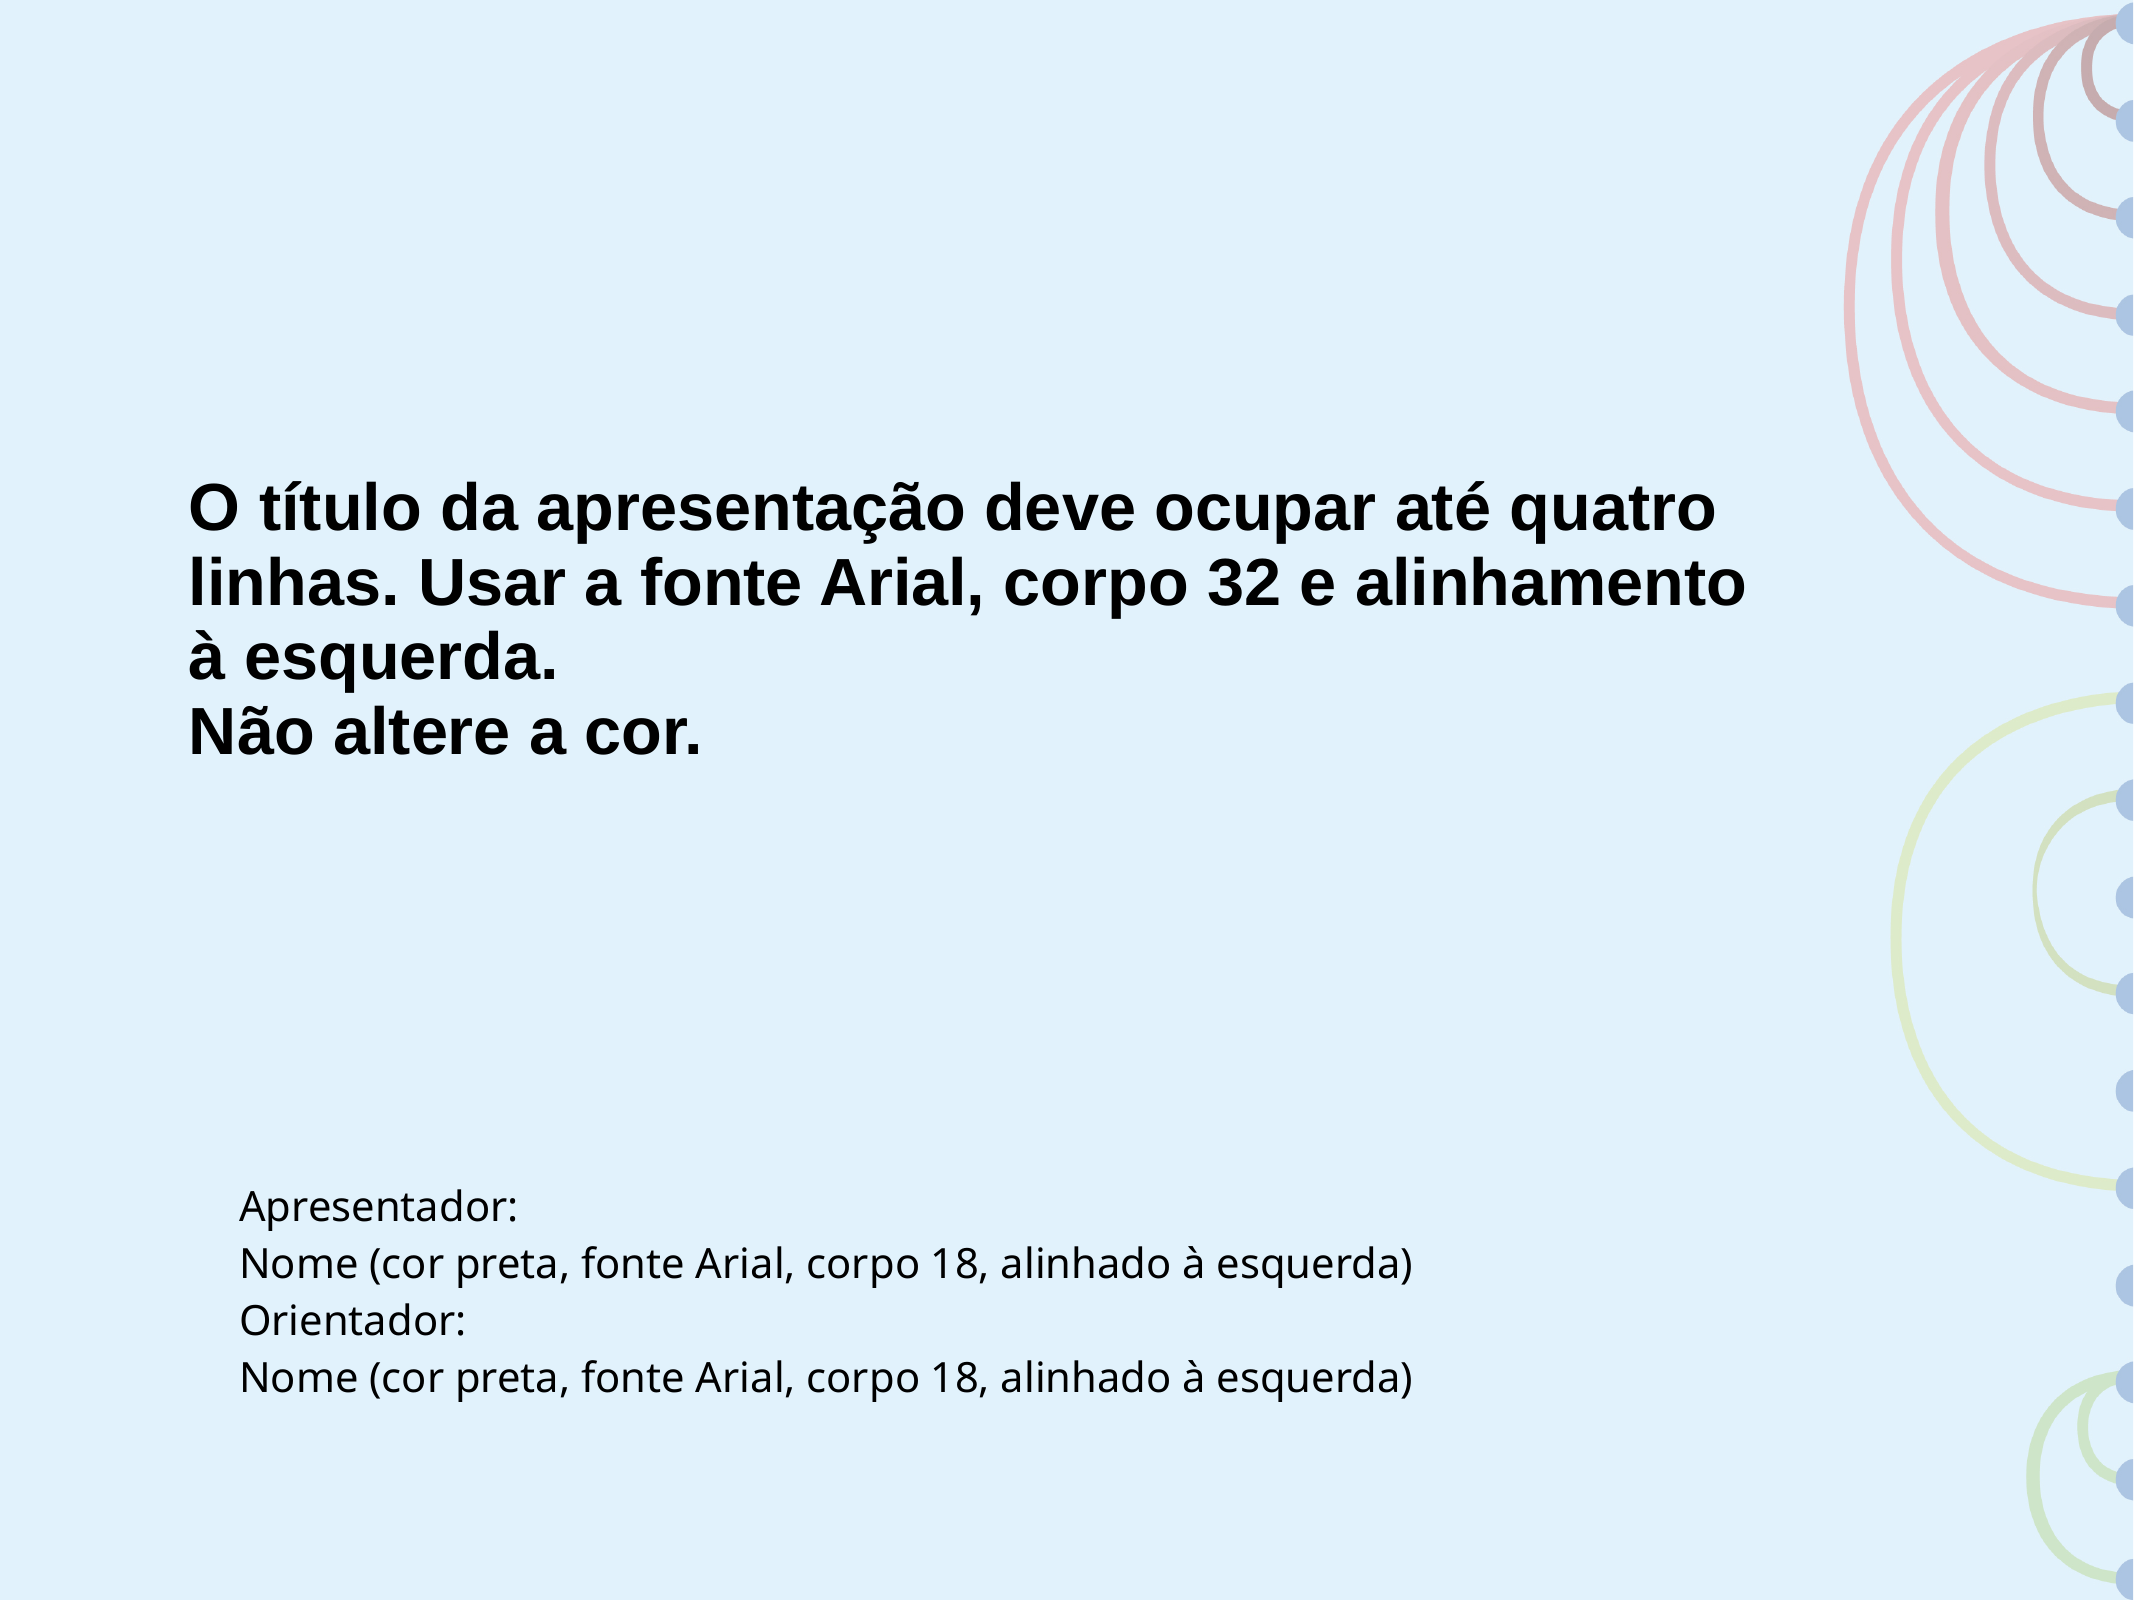

# O título da apresentação deve ocupar até quatro linhas. Usar a fonte Arial, corpo 32 e alinhamento à esquerda.
Não altere a cor.
Apresentador:
Nome (cor preta, fonte Arial, corpo 18, alinhado à esquerda)
Orientador:
Nome (cor preta, fonte Arial, corpo 18, alinhado à esquerda)